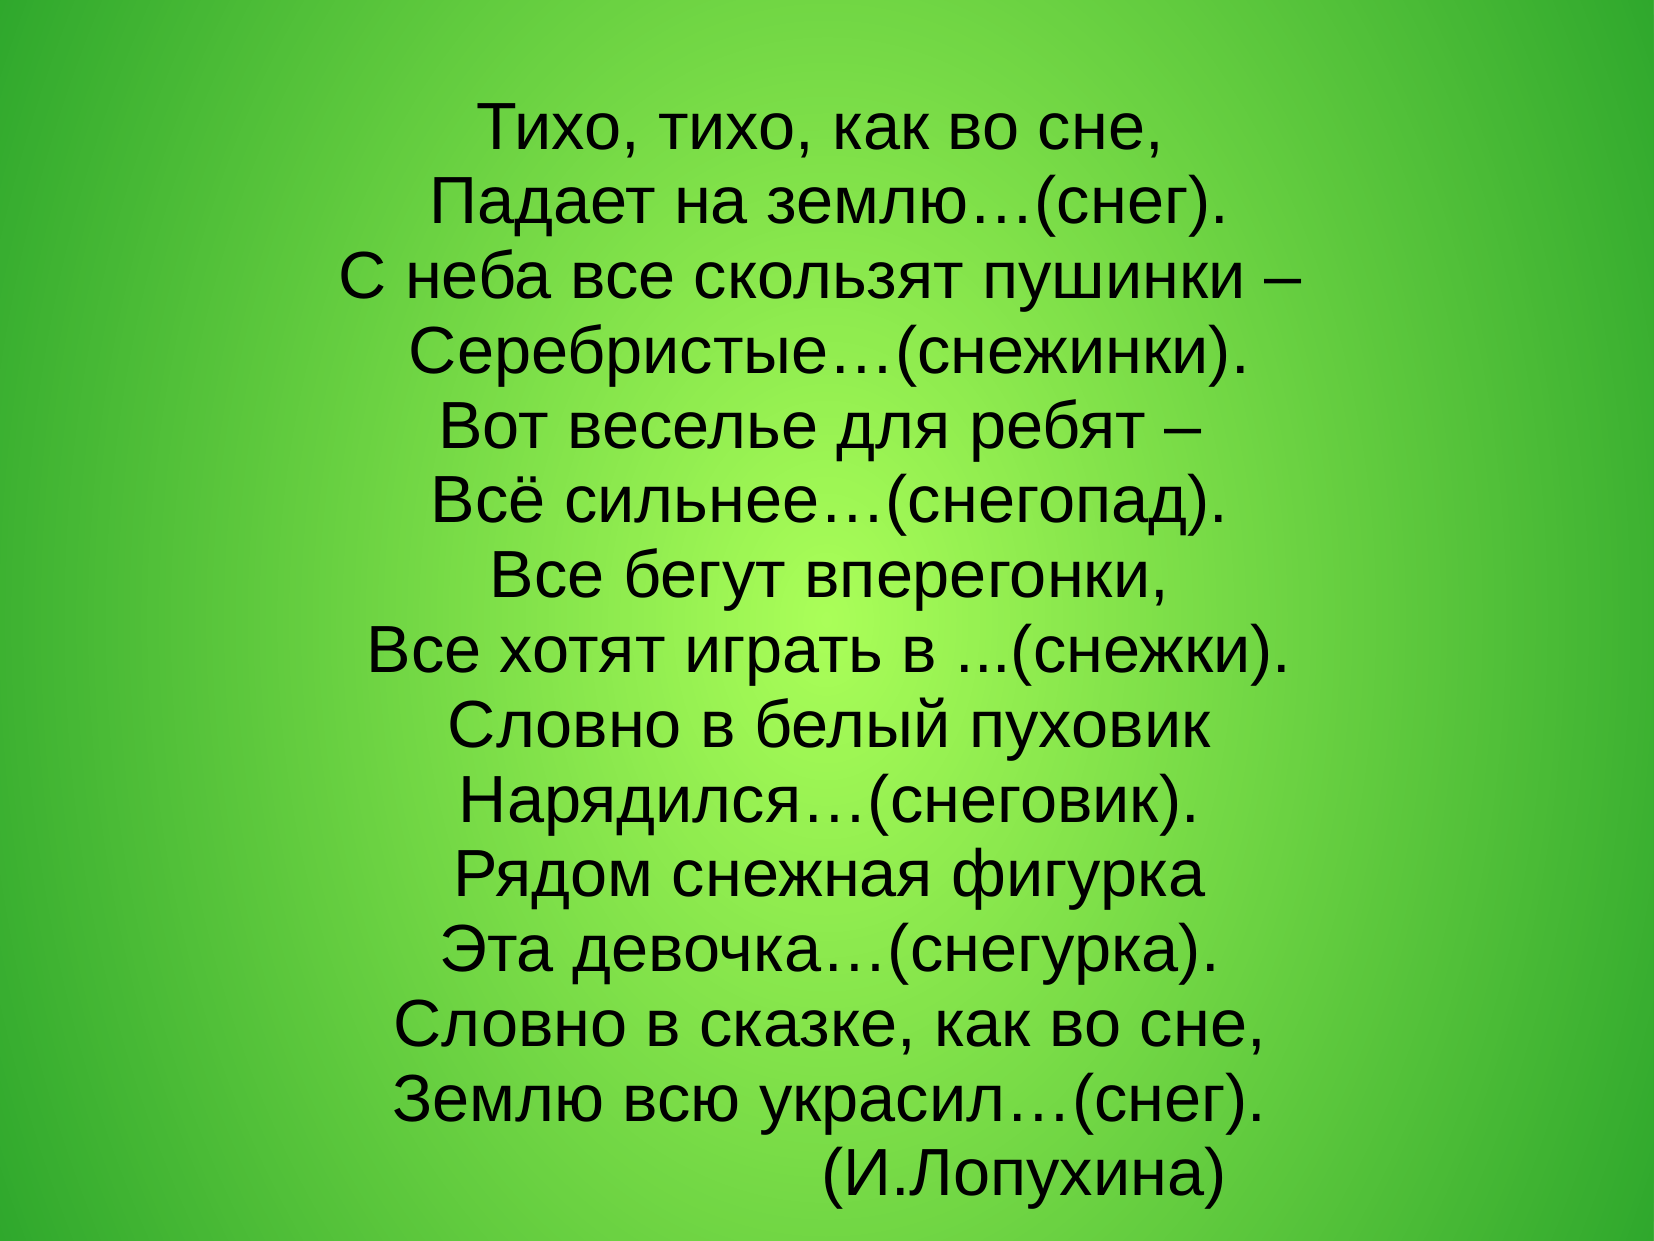

# Тихо, тихо, как во сне,
Падает на землю…(снег).
С неба все скользят пушинки –
Серебристые…(снежинки).
Вот веселье для ребят –
Всё сильнее…(снегопад).
Все бегут вперегонки,
Все хотят играть в ...(снежки).
Словно в белый пуховик
Нарядился…(снеговик).
Рядом снежная фигурка
Эта девочка…(снегурка).
Словно в сказке, как во сне,
Землю всю украсил…(снег).
                     (И.Лопухина)